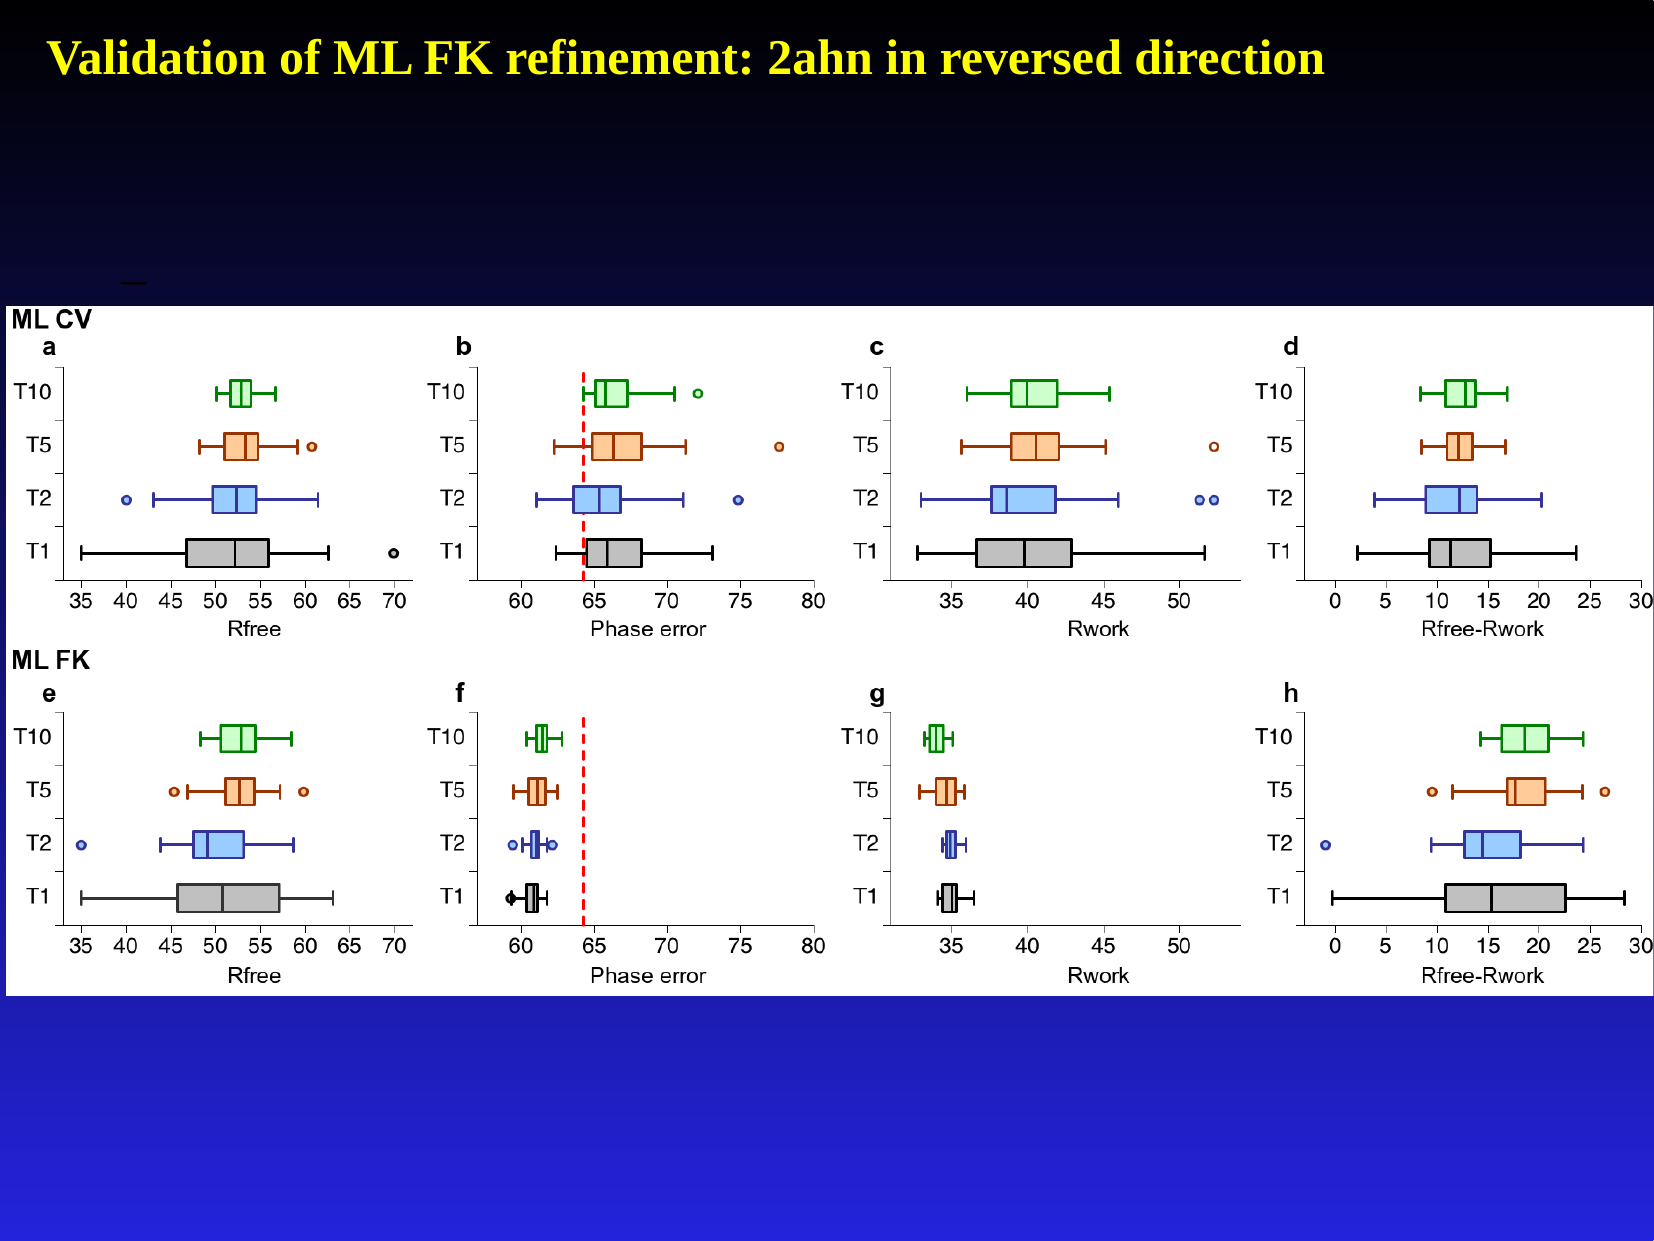

Validation of ML FK refinement: 2ahn in reversed direction